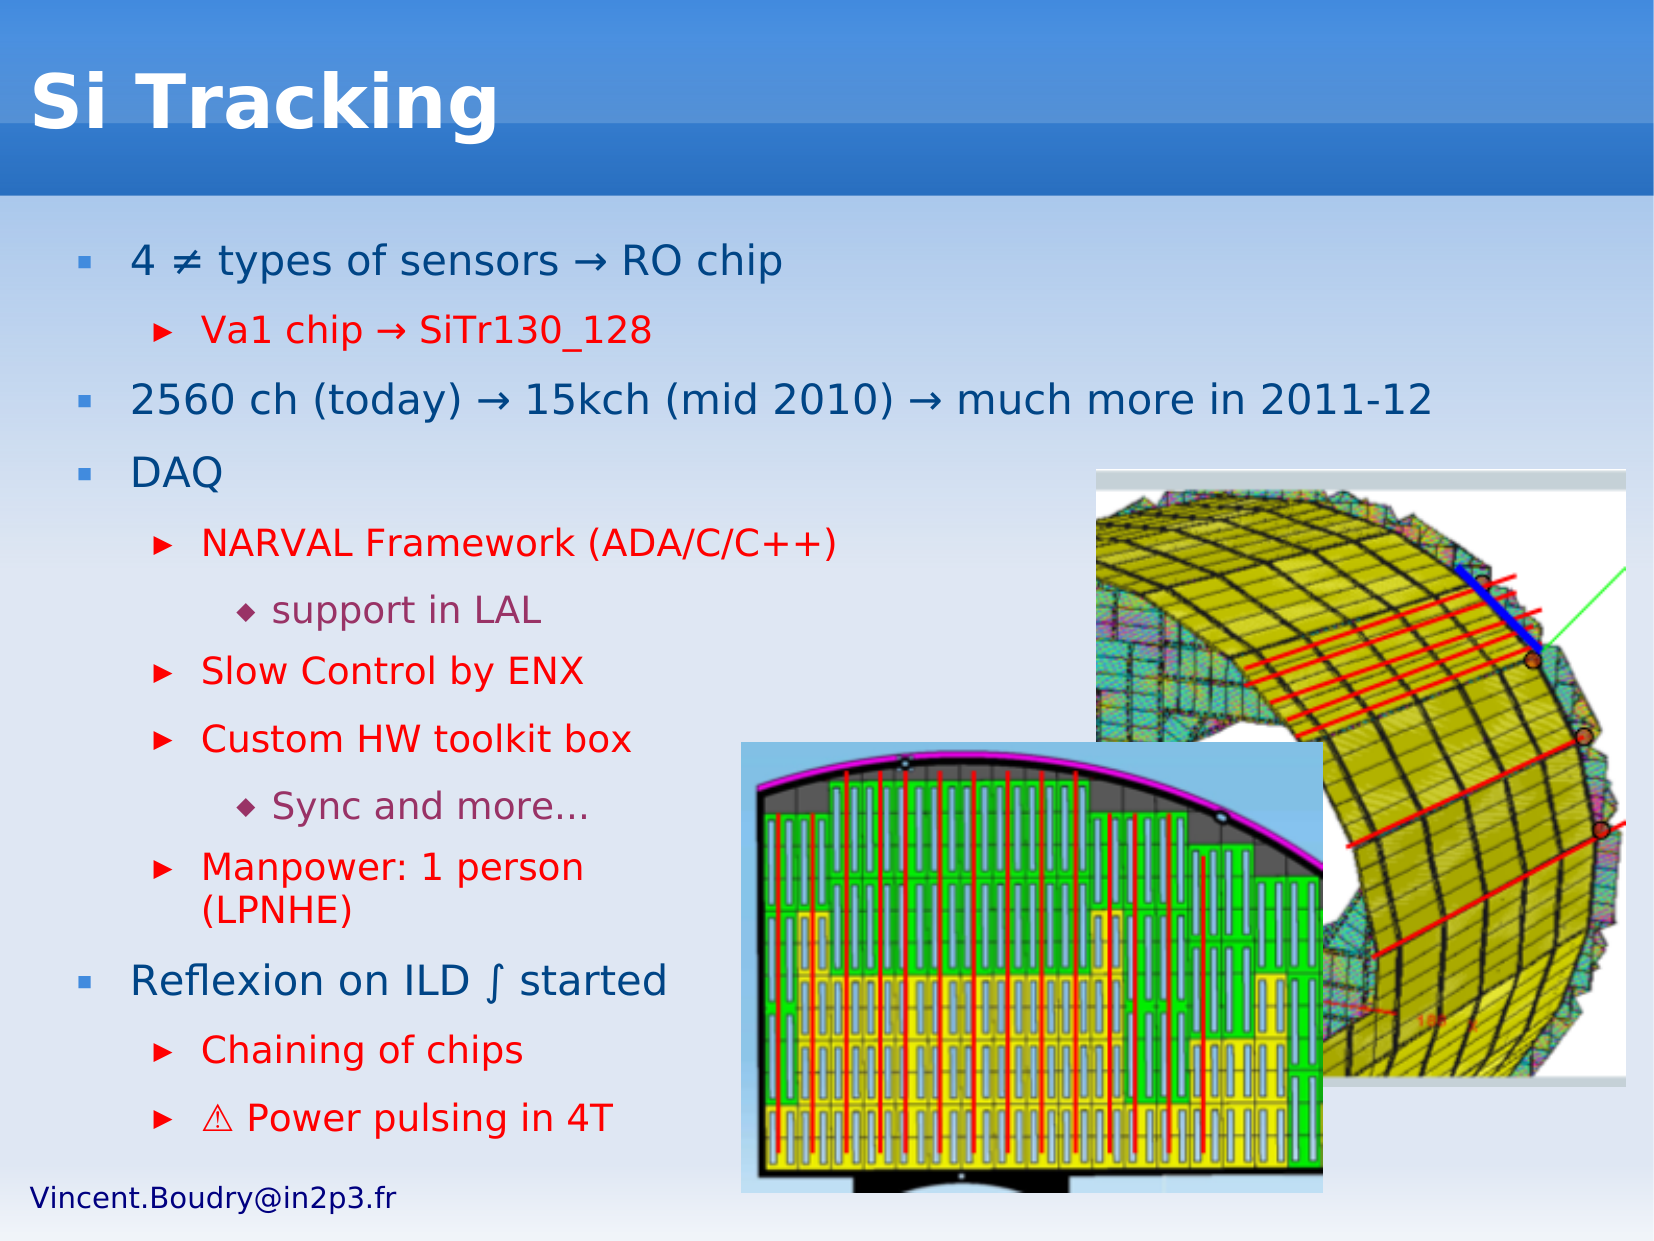

# Si Tracking
4 ≠ types of sensors → RO chip
Va1 chip → SiTr130_128
2560 ch (today) → 15kch (mid 2010) → much more in 2011-12
DAQ
NARVAL Framework (ADA/C/C++)
support in LAL
Slow Control by ENX
Custom HW toolkit box
Sync and more...
Manpower: 1 person
(LPNHE)
Reflexion on ILD ∫ started
Chaining of chips
⚠ Power pulsing in 4T